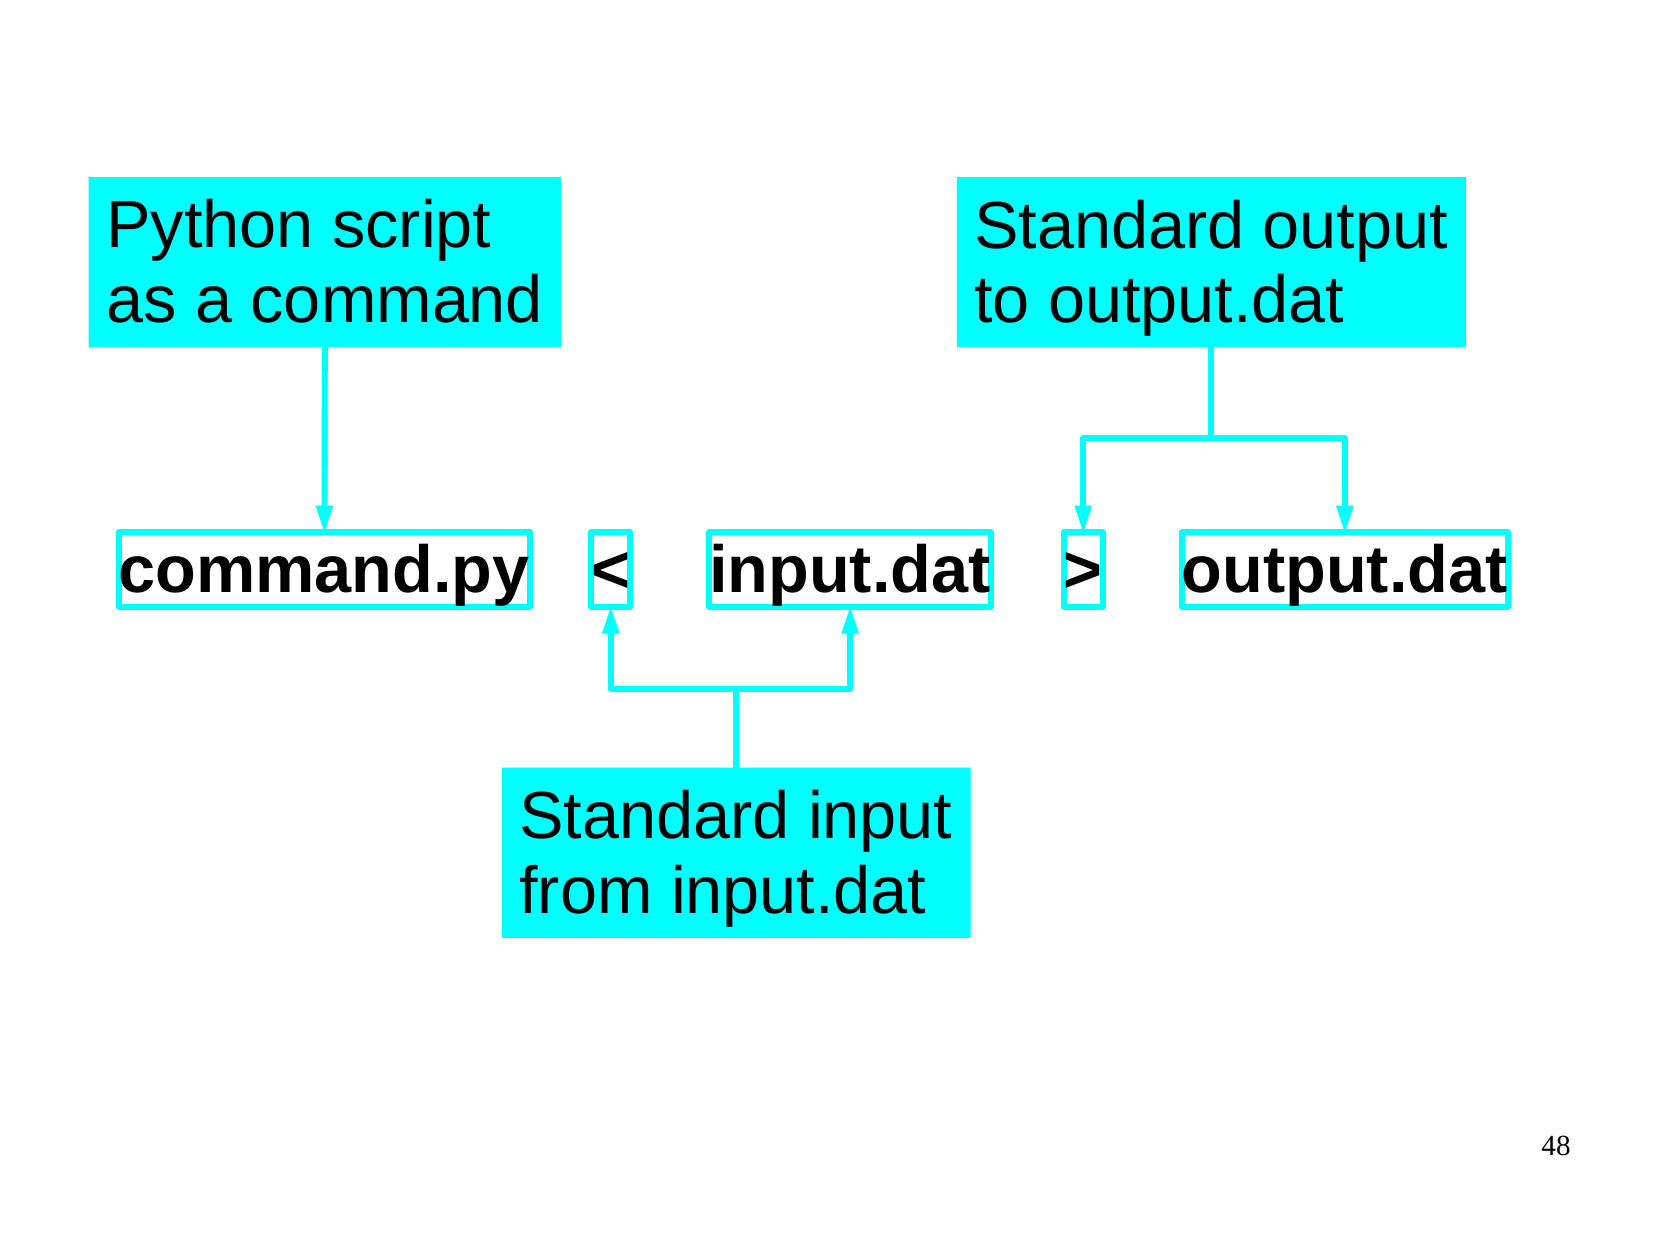

Python script
as a command
Standard output
to output.dat
command.py
<
input.dat
>
output.dat
Standard input
from input.dat
48